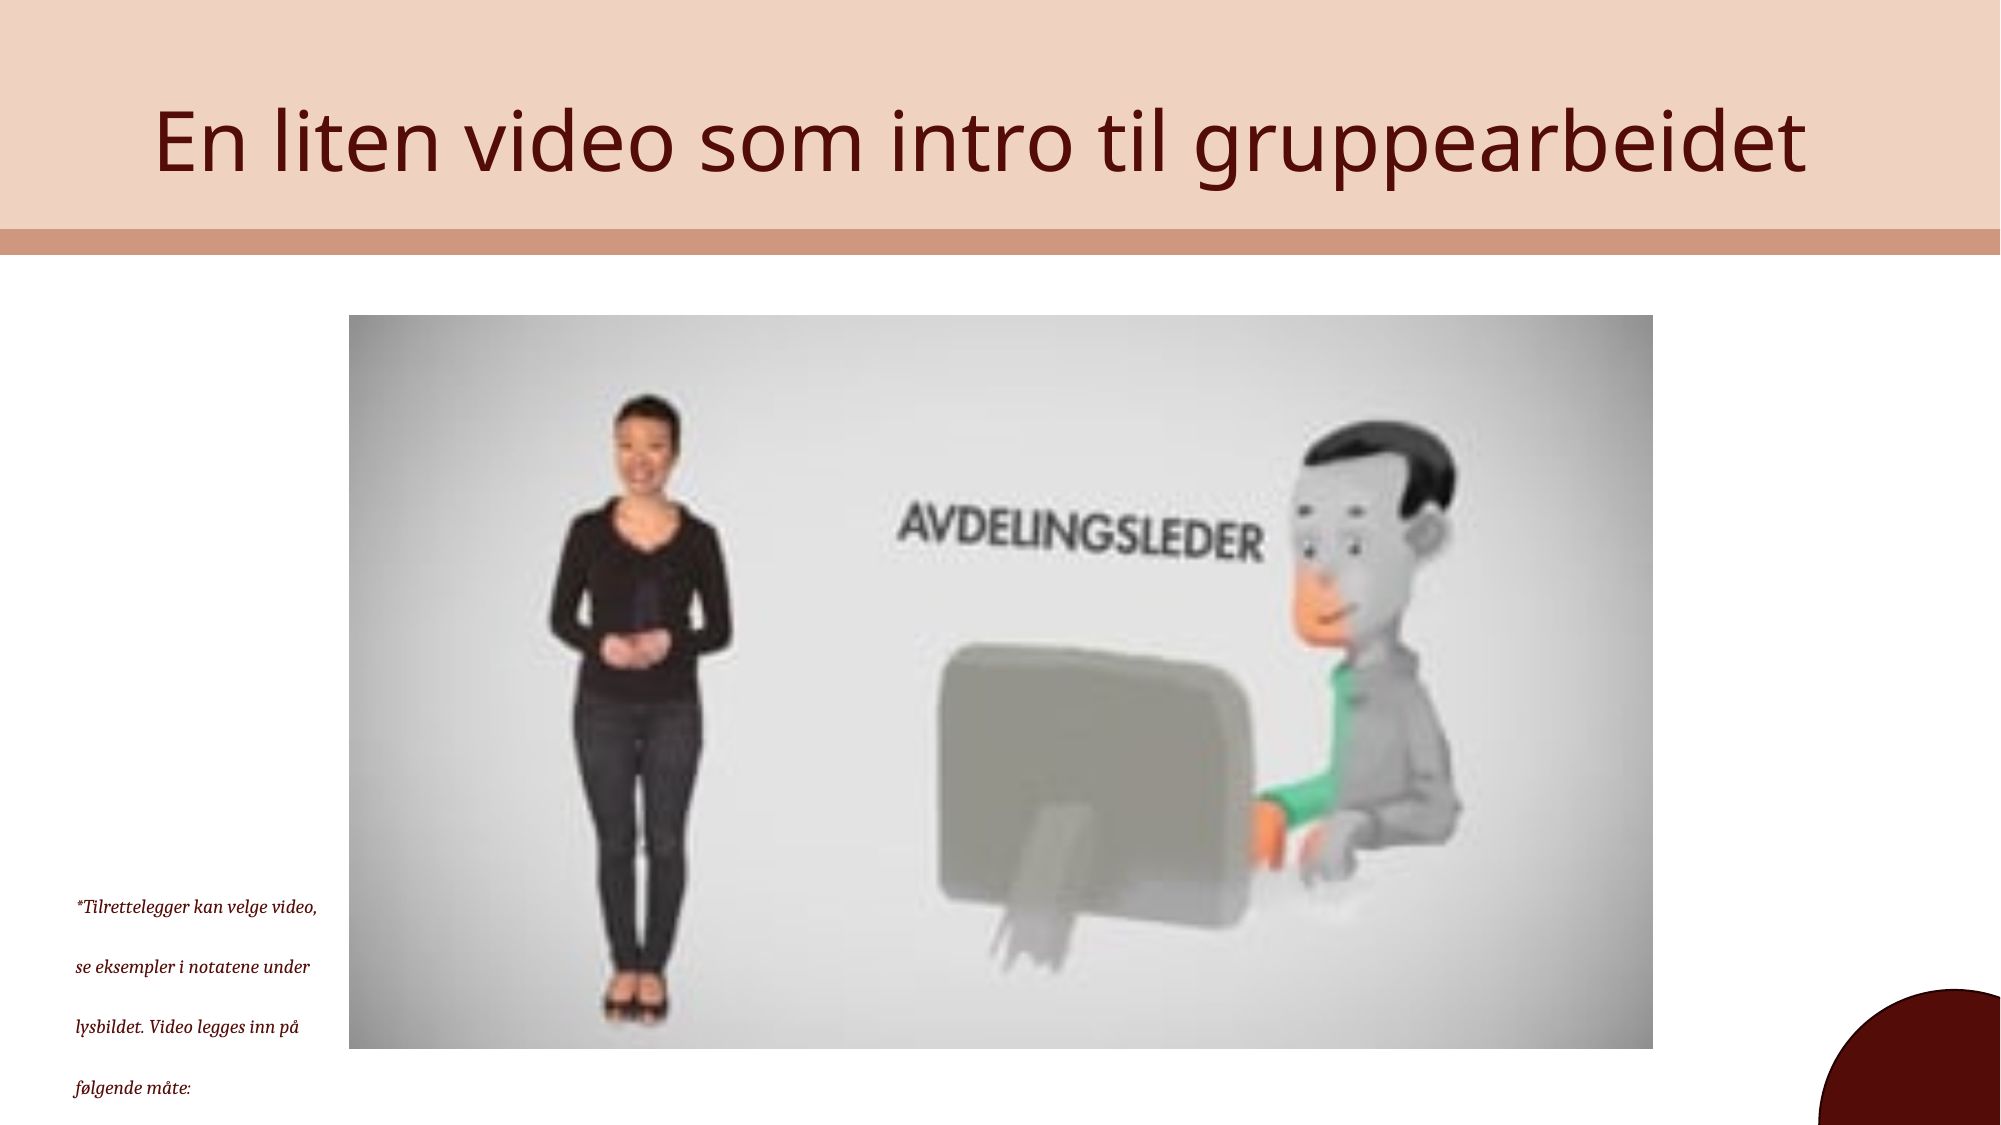

# En liten video som intro til gruppearbeidet
*Tilrettelegger kan velge video, se eksempler i notatene under lysbildet. Video legges inn på følgende måte:
Insert – Video – Online video